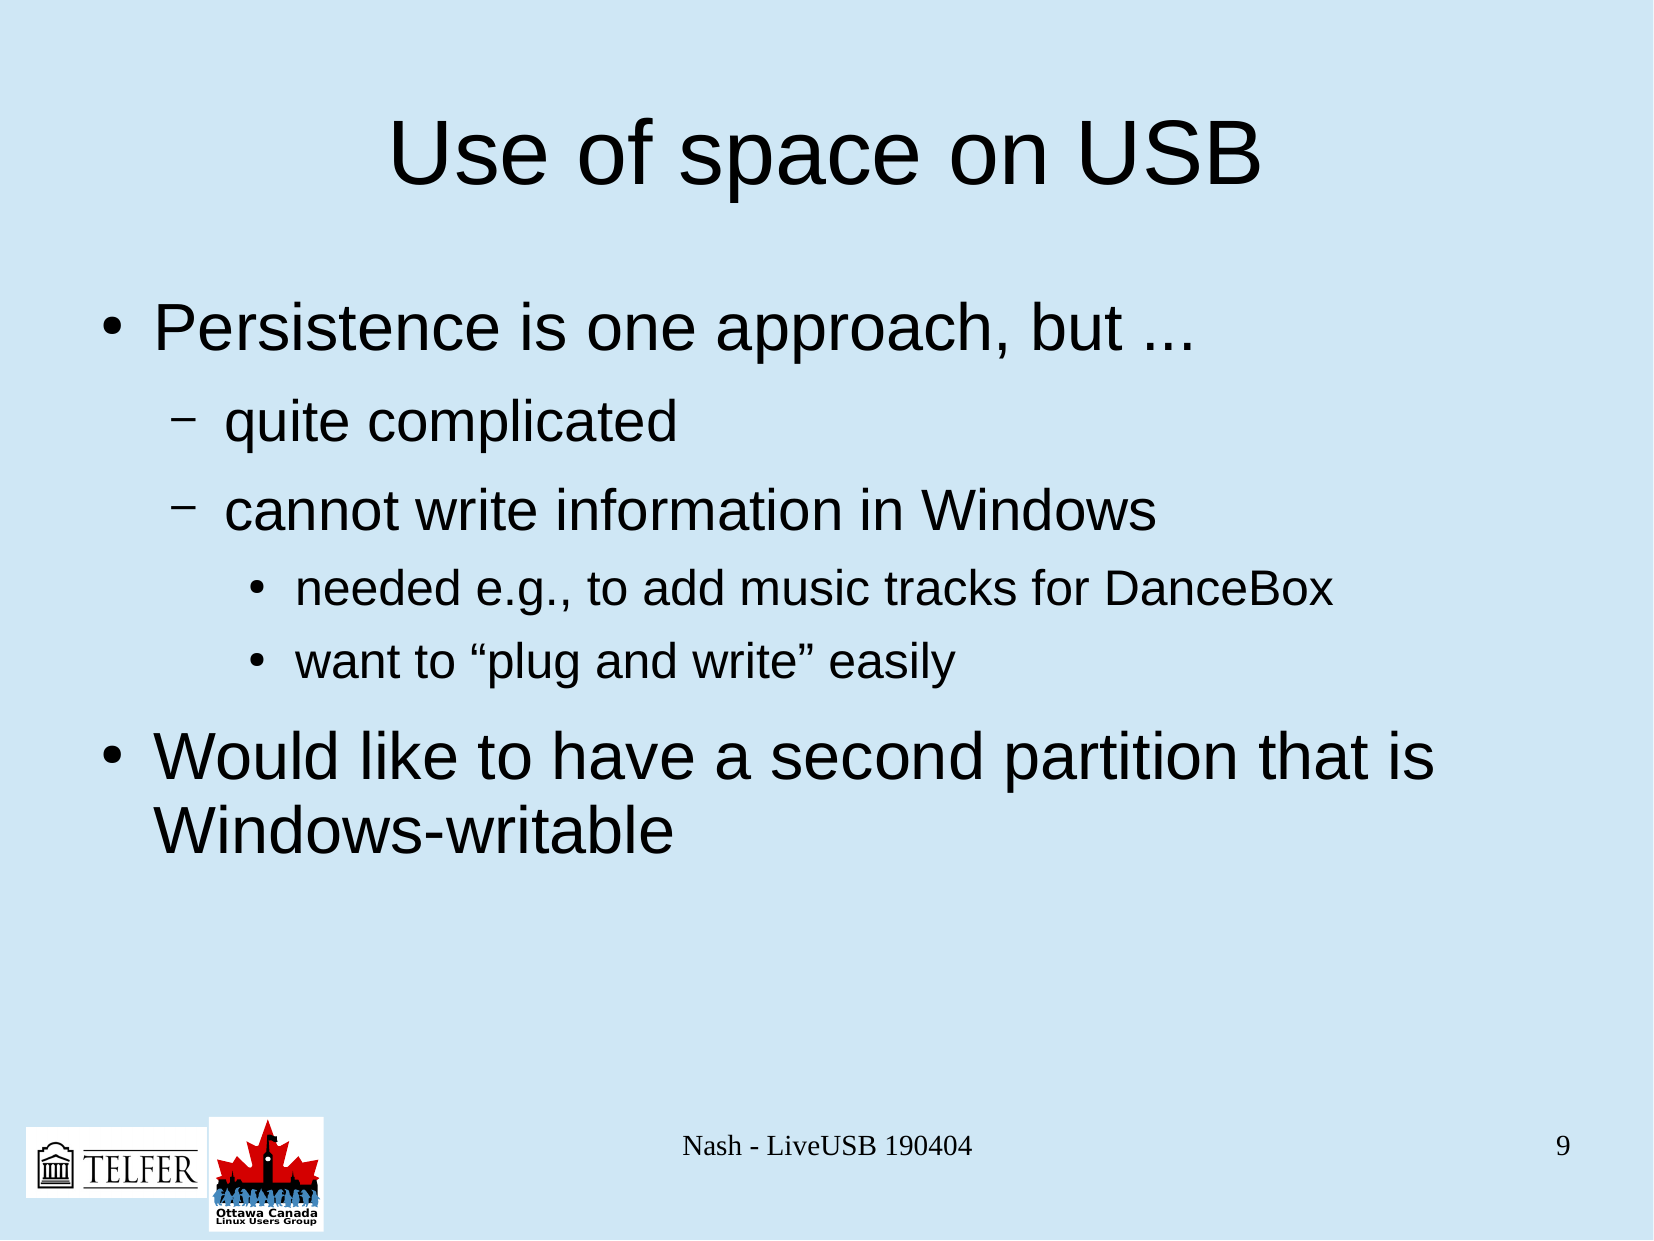

# Use of space on USB
Persistence is one approach, but ...
quite complicated
cannot write information in Windows
needed e.g., to add music tracks for DanceBox
want to “plug and write” easily
Would like to have a second partition that is Windows-writable
Nash - LiveUSB 190404
9